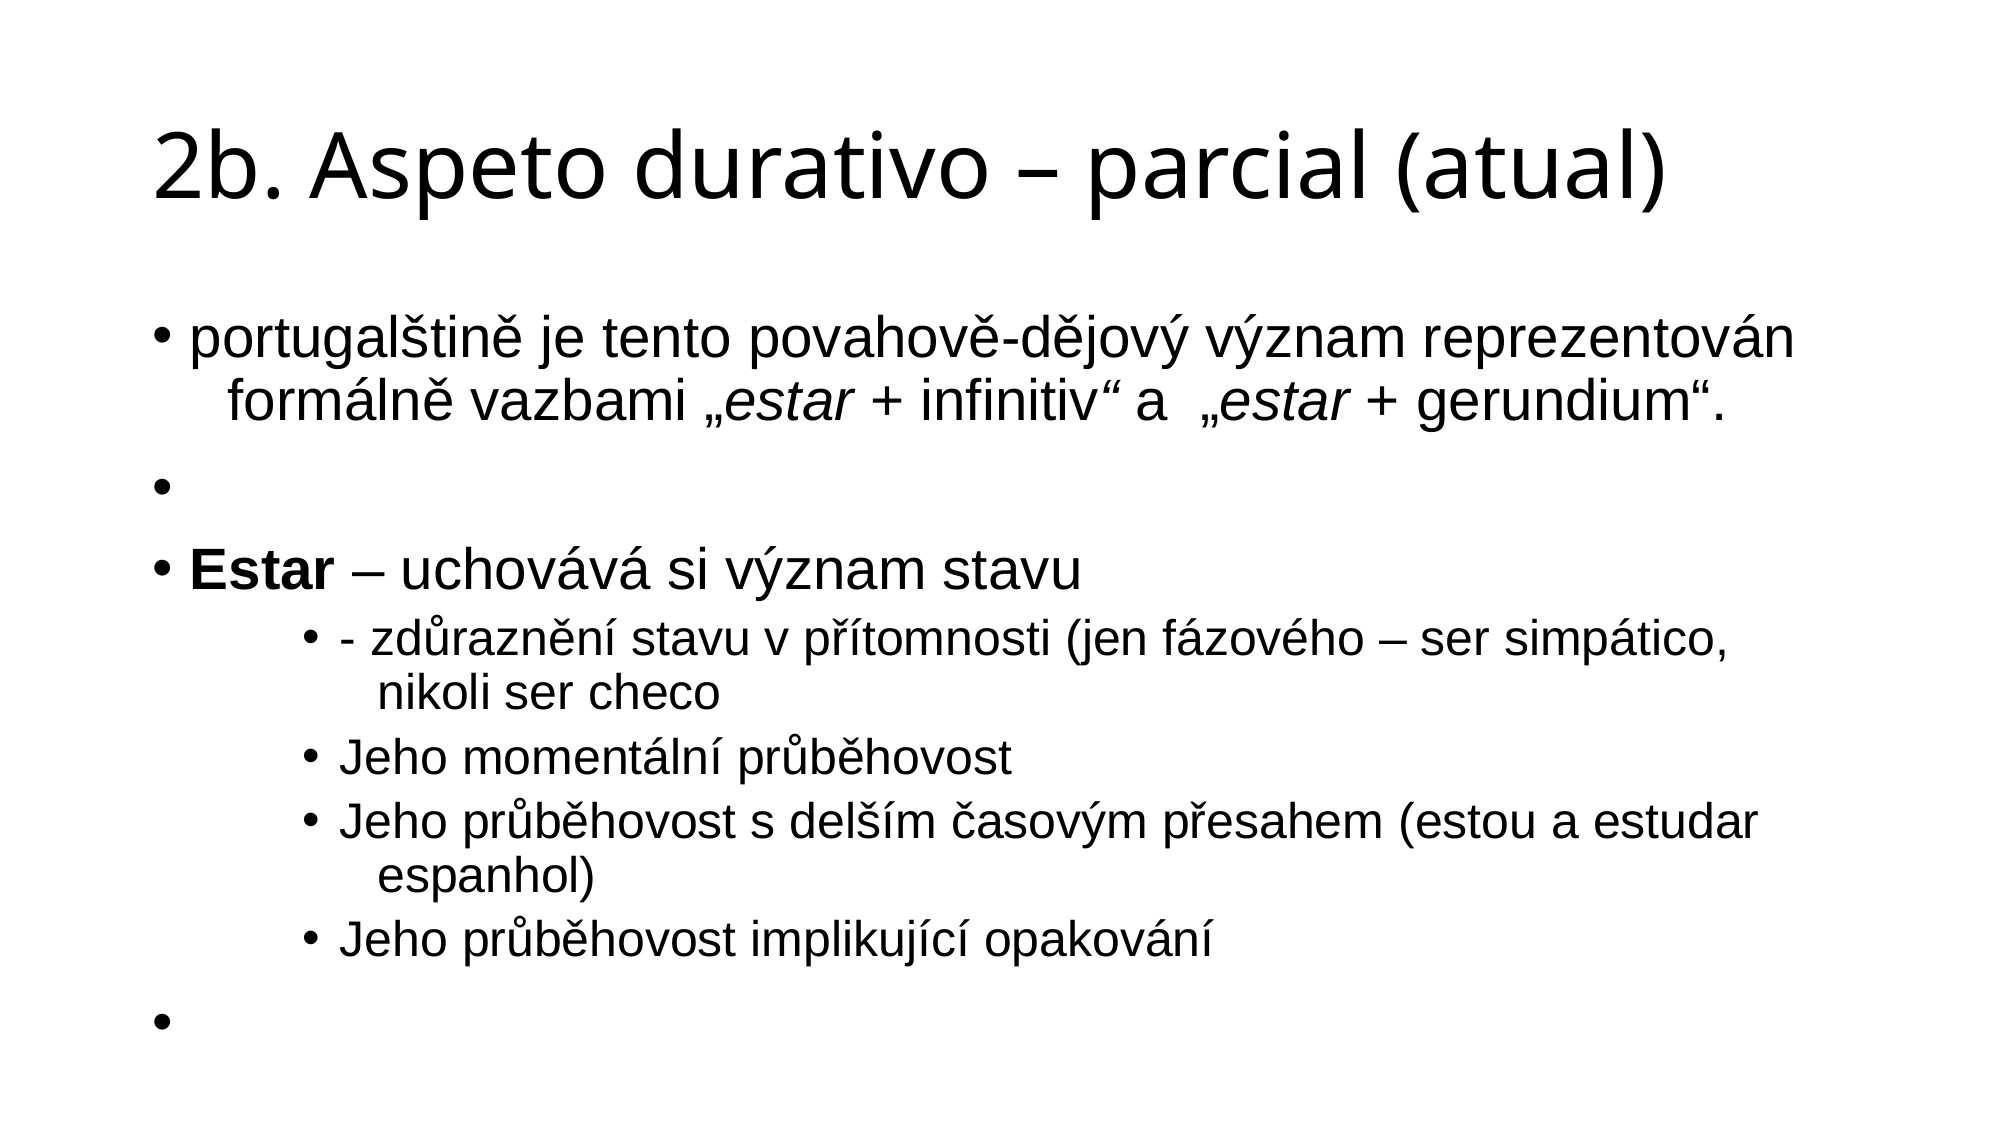

# 2b. Aspeto durativo – parcial (atual)
portugalštině je tento povahově-dějový význam reprezentován formálně vazbami „estar + infinitiv“ a „estar + gerundium“.
Estar – uchovává si význam stavu
- zdůraznění stavu v přítomnosti (jen fázového – ser simpático, nikoli ser checo
Jeho momentální průběhovost
Jeho průběhovost s delším časovým přesahem (estou a estudar espanhol)
Jeho průběhovost implikující opakování